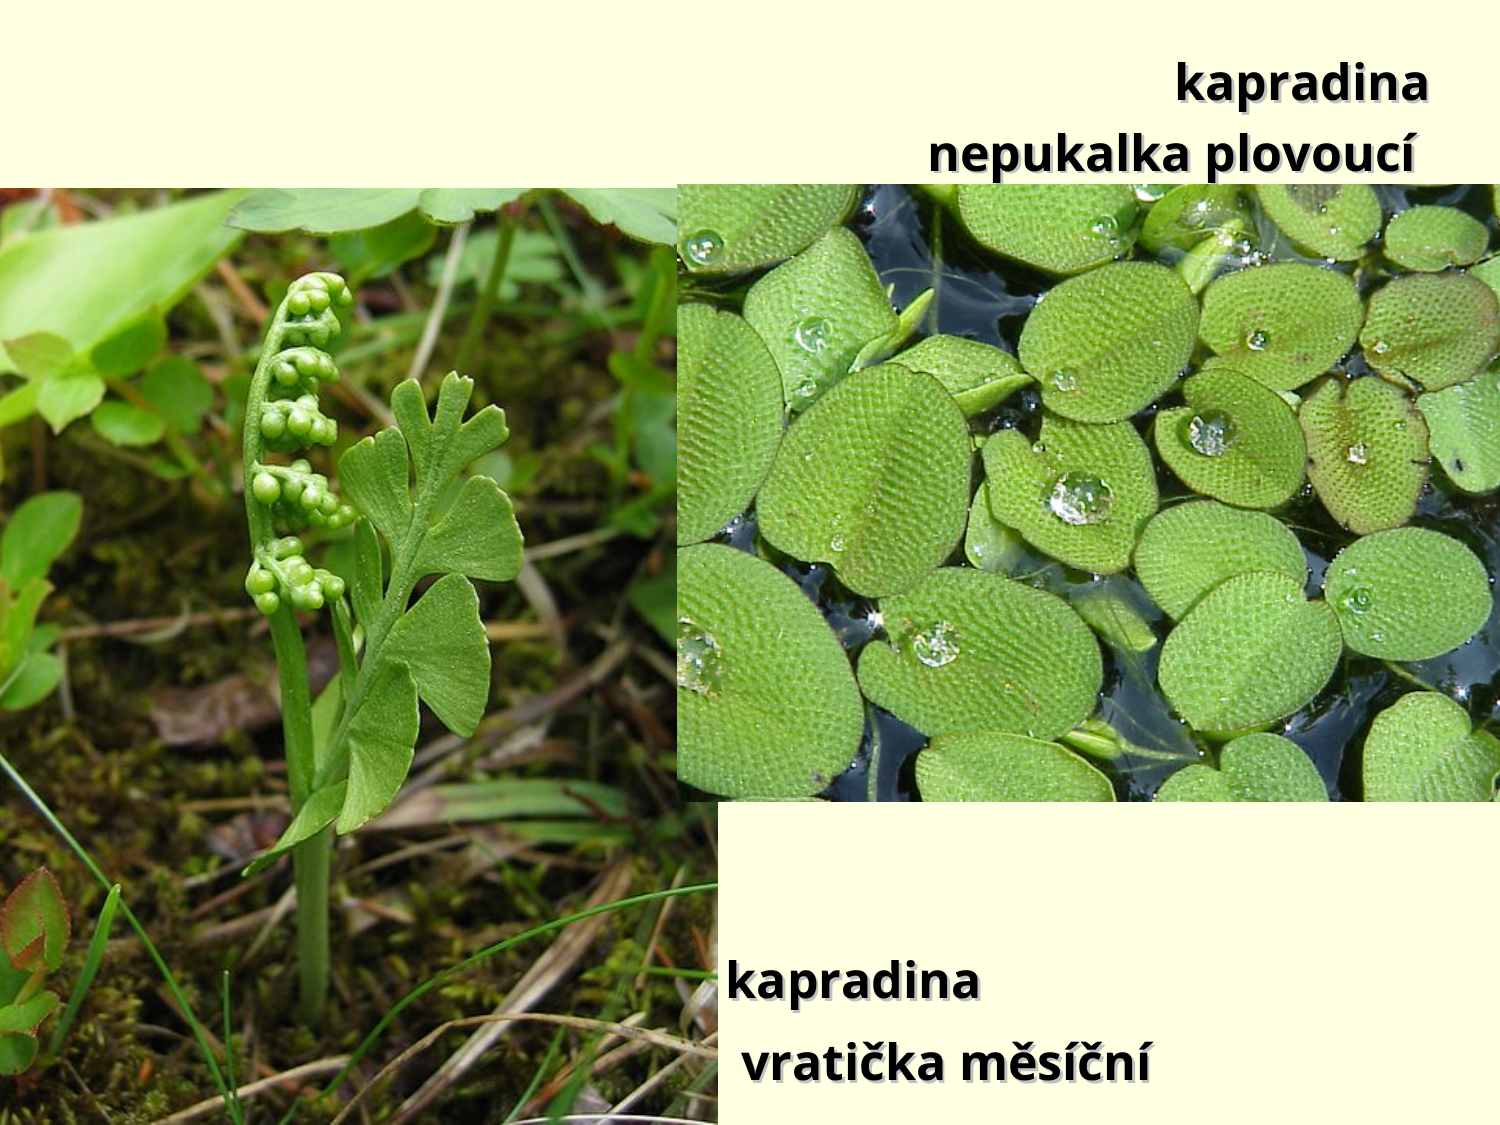

kapradina
#
nepukalka plovoucí
kapradina
vratička měsíční